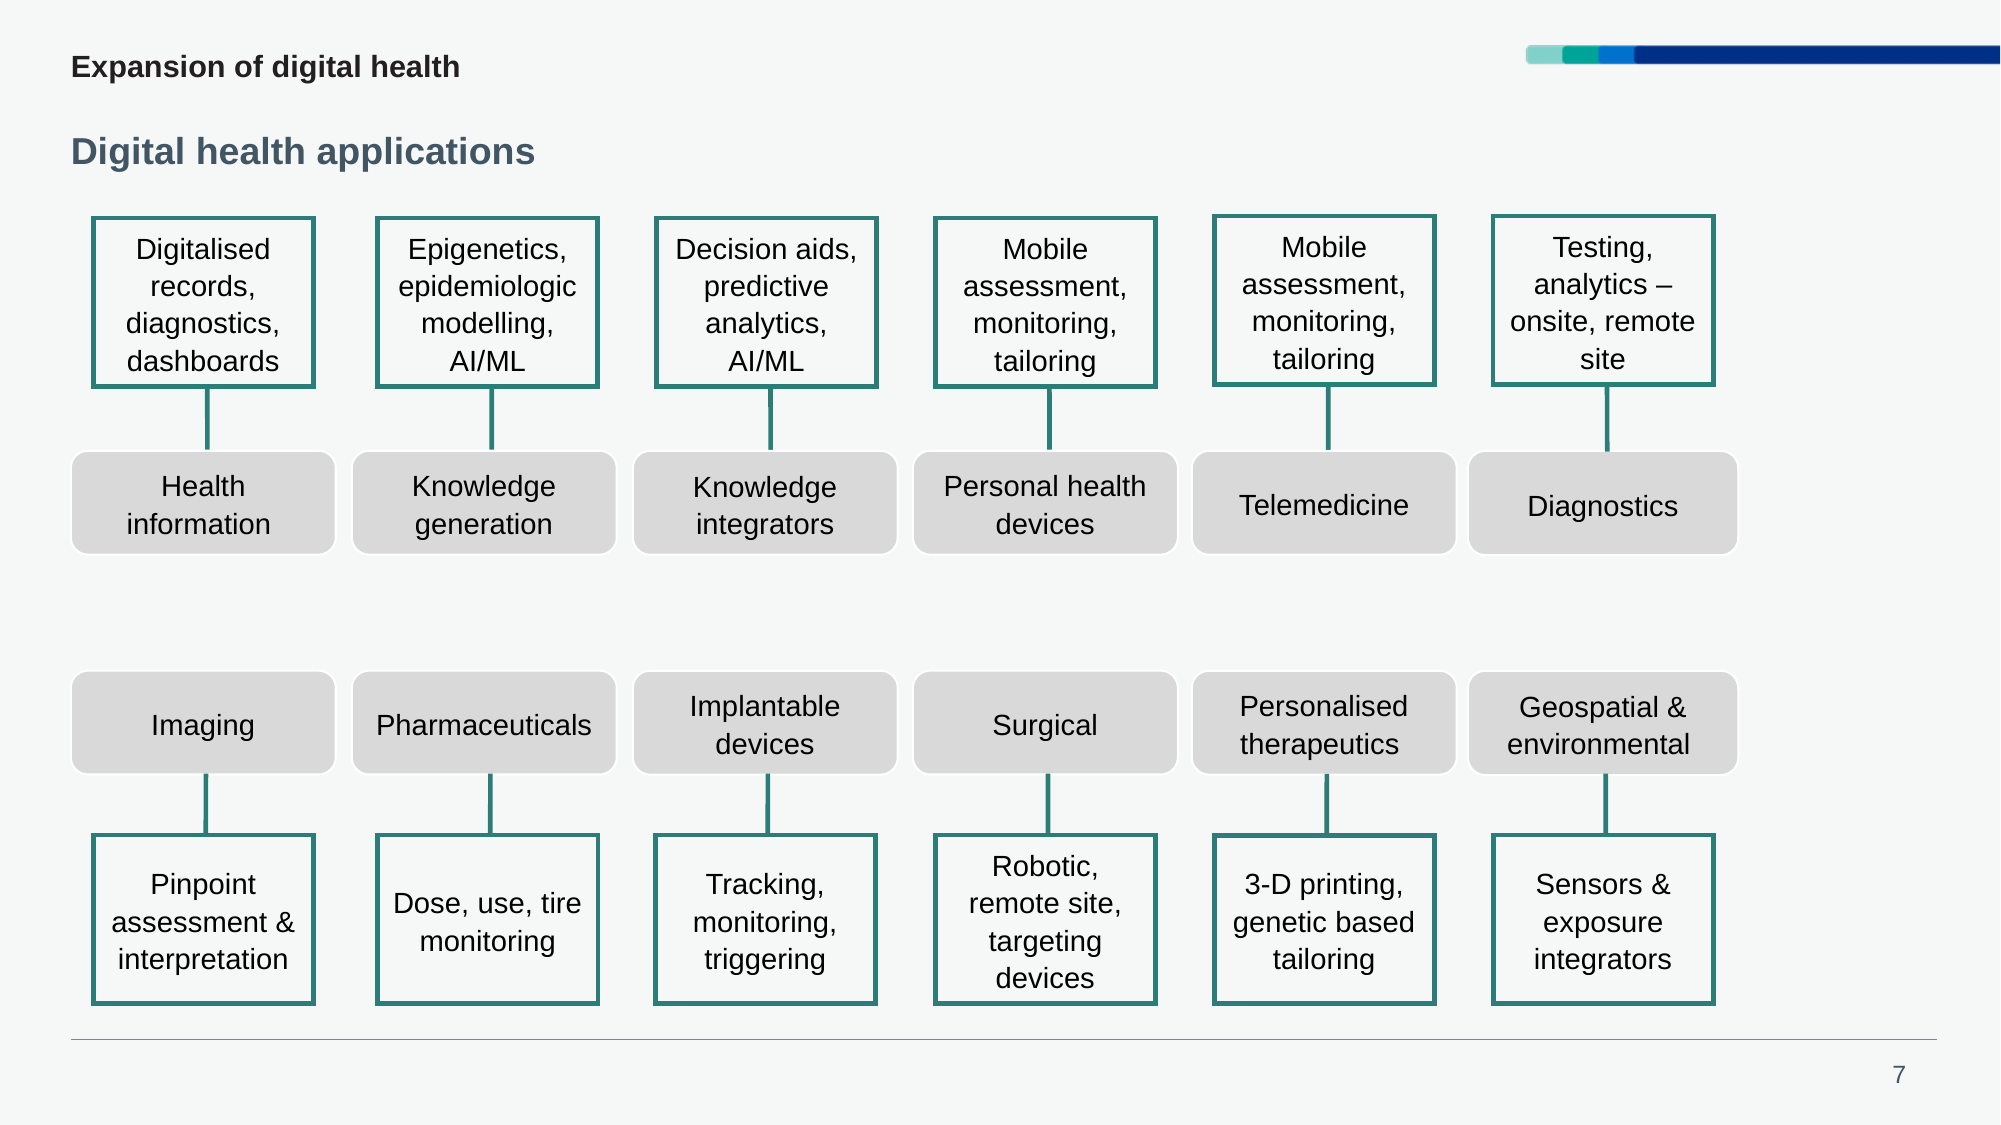

# Expansion of digital health
Digital health applications
Mobile assessment, monitoring, tailoring
Testing, analytics – onsite, remote site
Digitalised records, diagnostics, dashboards
Epigenetics, epidemiologic modelling, AI/ML
Decision aids, predictive analytics, AI/ML
Mobile assessment, monitoring, tailoring
Health information
Knowledge generation
Personal health devices
Knowledge integrators
Telemedicine
Diagnostics
Imaging
Pharmaceuticals
Surgical
Implantable devices
Personalised therapeutics
Geospatial & environmental
Pinpoint assessment & interpretation
Dose, use, tire monitoring
Tracking, monitoring, triggering
Robotic, remote site, targeting devices
Sensors & exposure integrators
3-D printing, genetic based tailoring